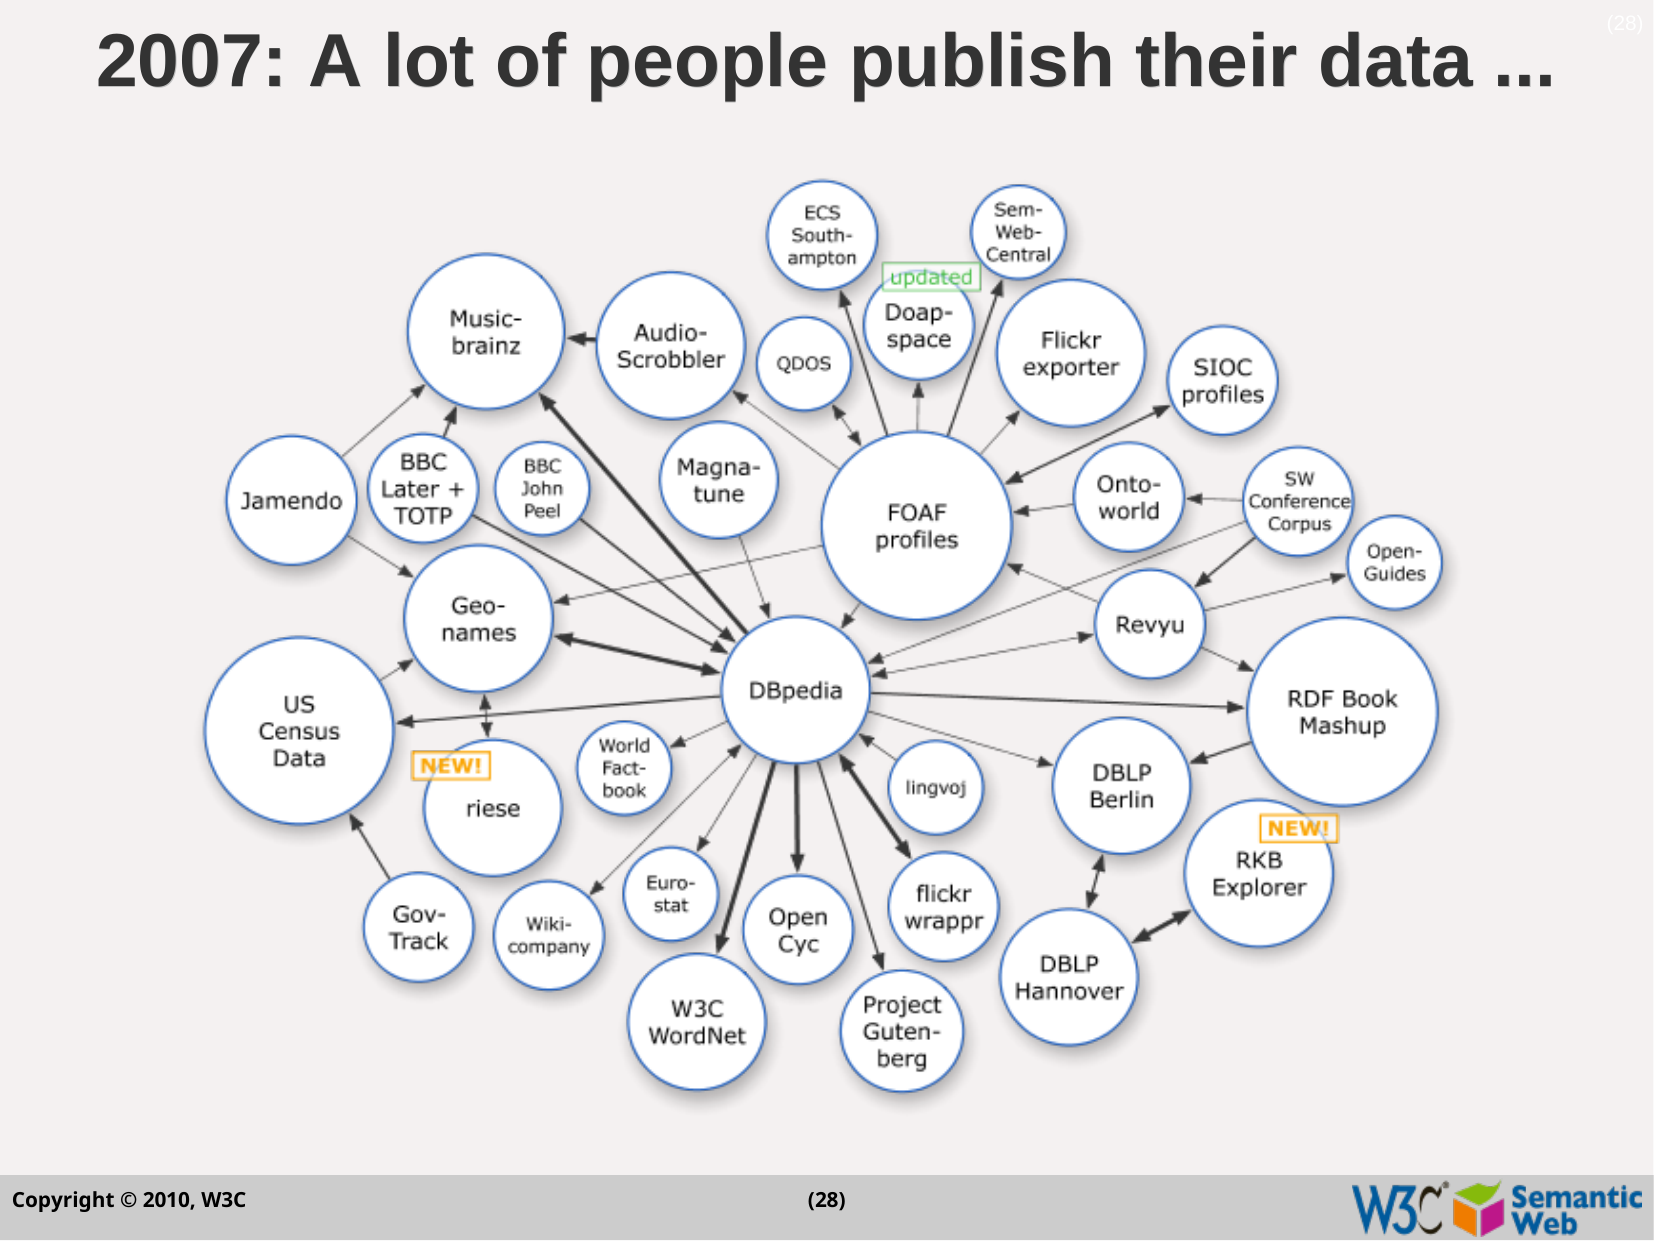

# 2007: A lot of people publish their data ...